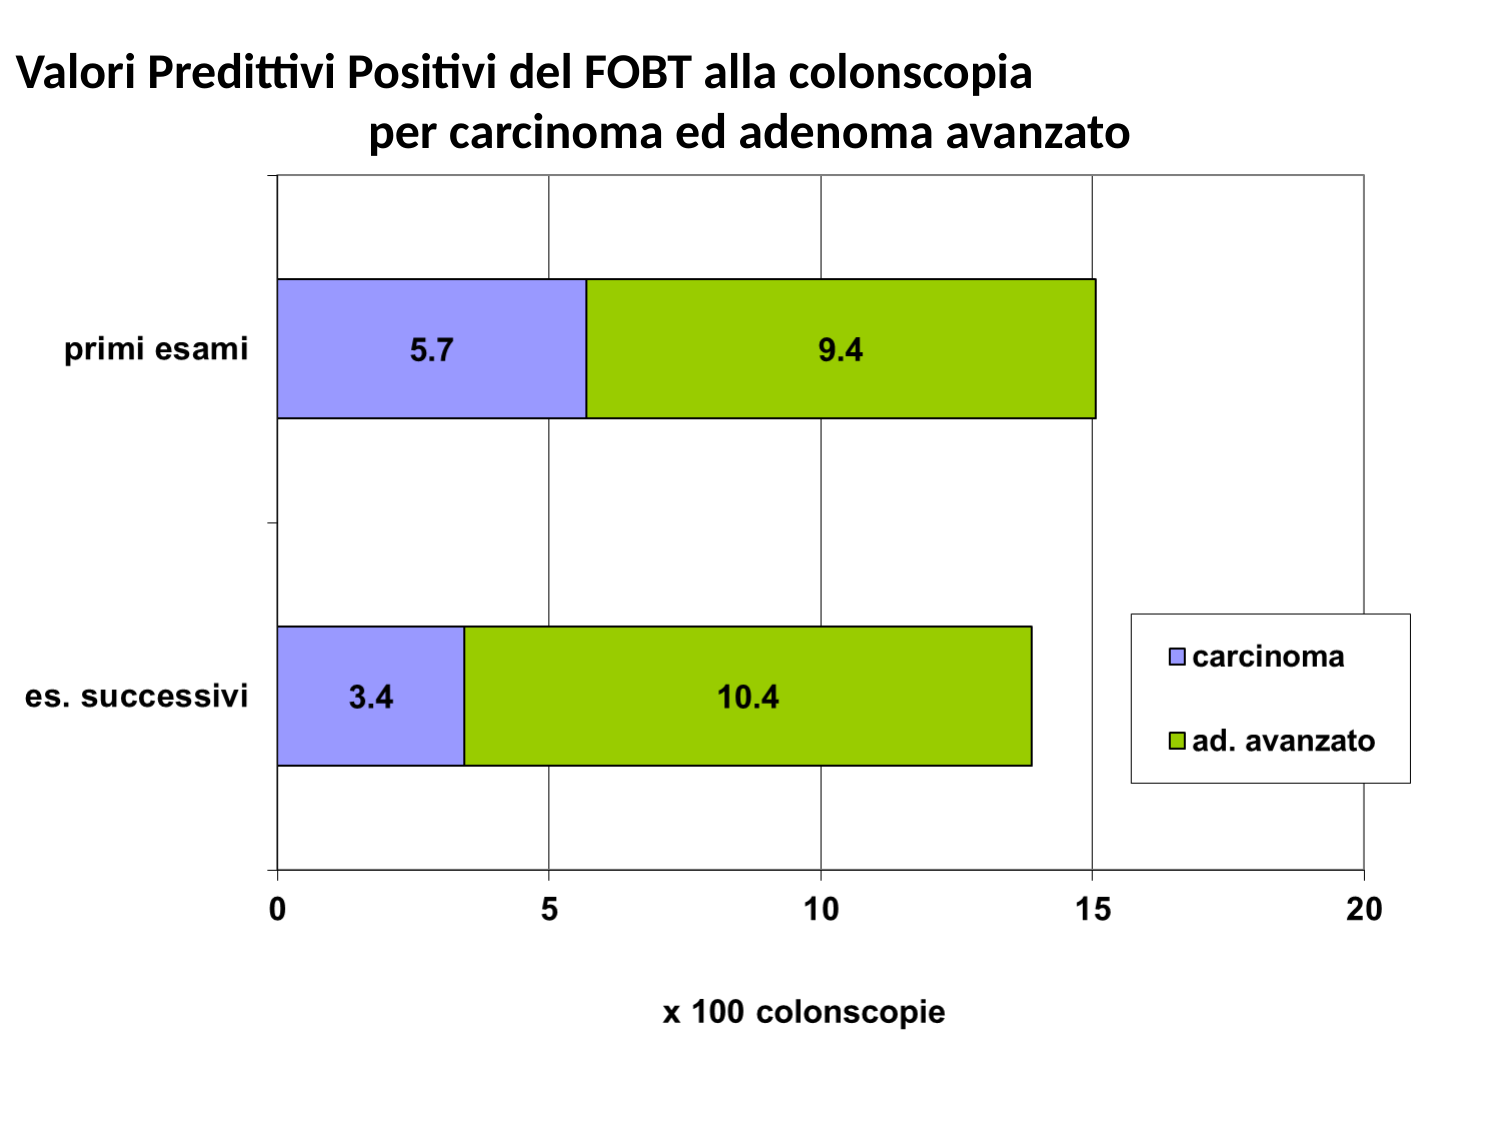

Valori Predittivi Positivi del FOBT alla colonscopia per carcinoma ed adenoma avanzato